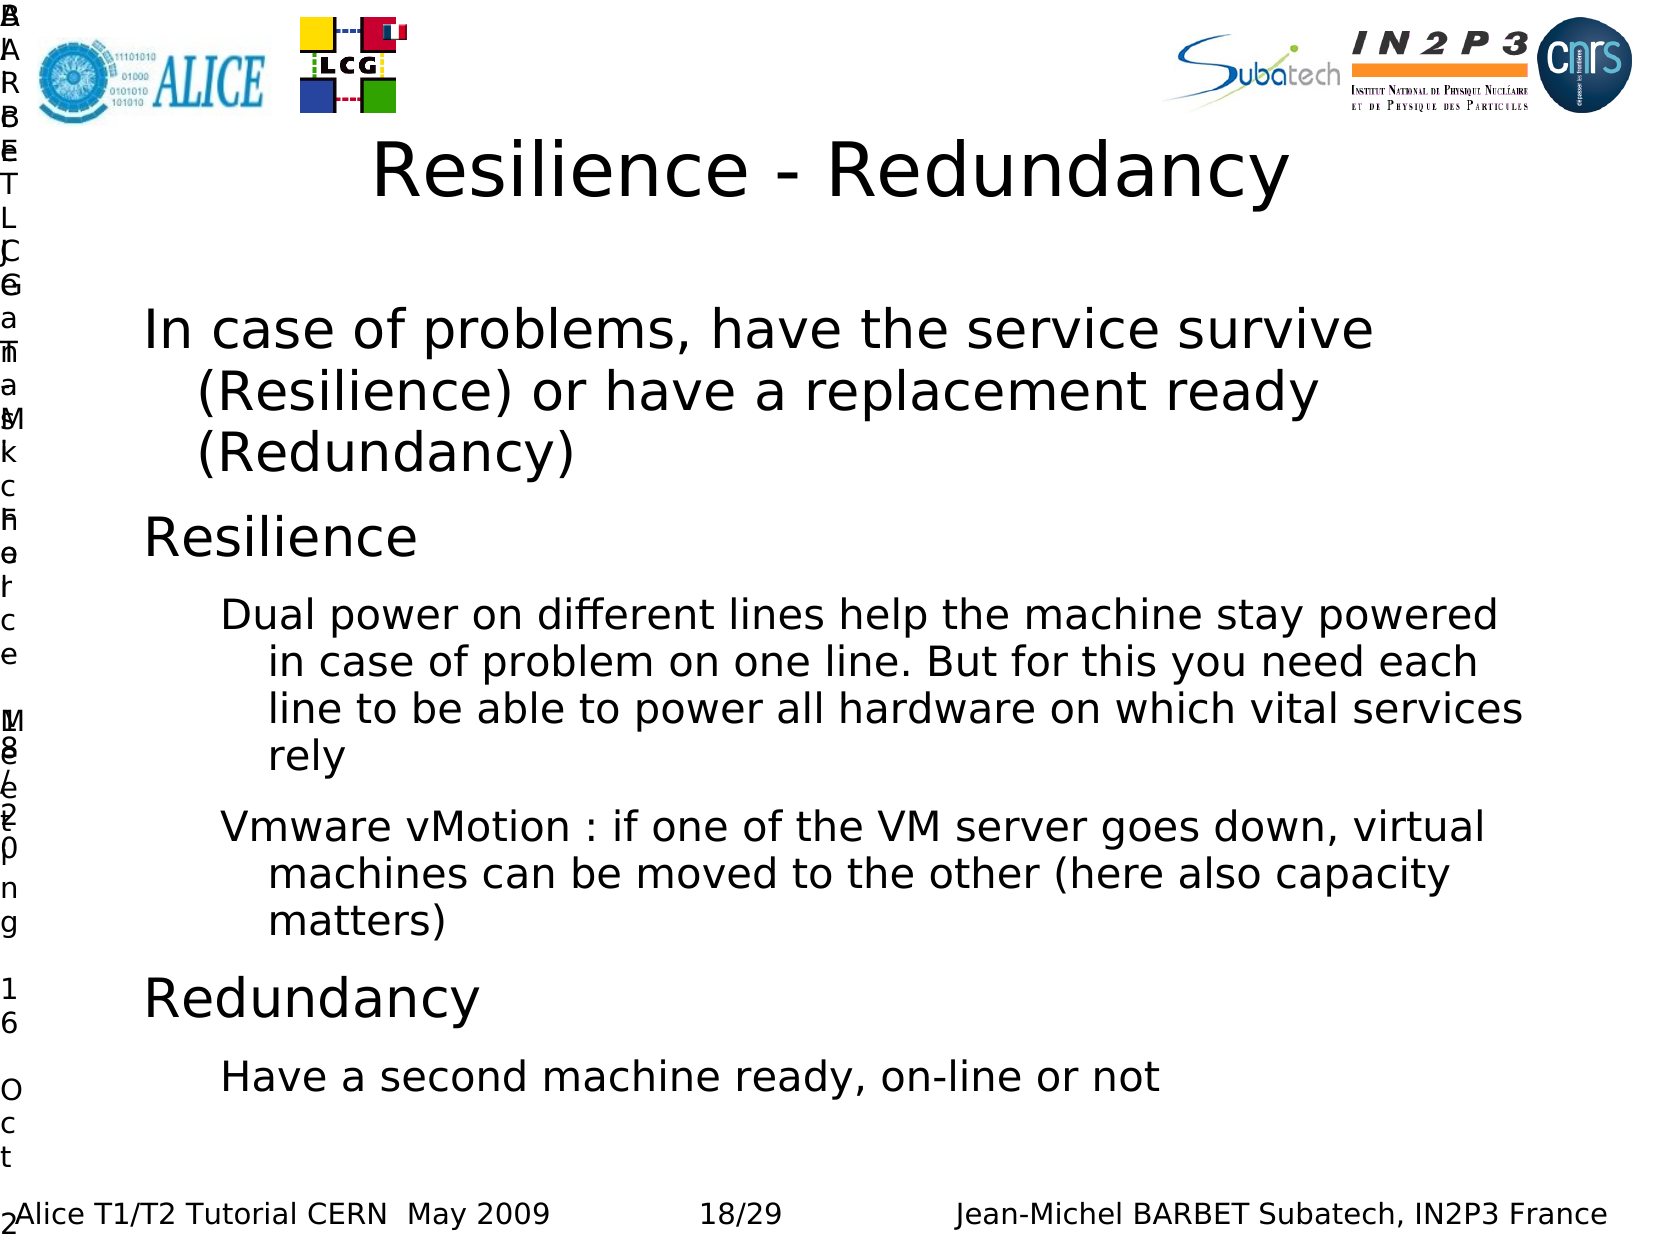

# Resilience - Redundancy
In case of problems, have the service survive (Resilience) or have a replacement ready (Redundancy)
Resilience
Dual power on different lines help the machine stay powered in case of problem on one line. But for this you need each line to be able to power all hardware on which vital services rely
Vmware vMotion : if one of the VM server goes down, virtual machines can be moved to the other (here also capacity matters)
Redundancy
Have a second machine ready, on-line or not